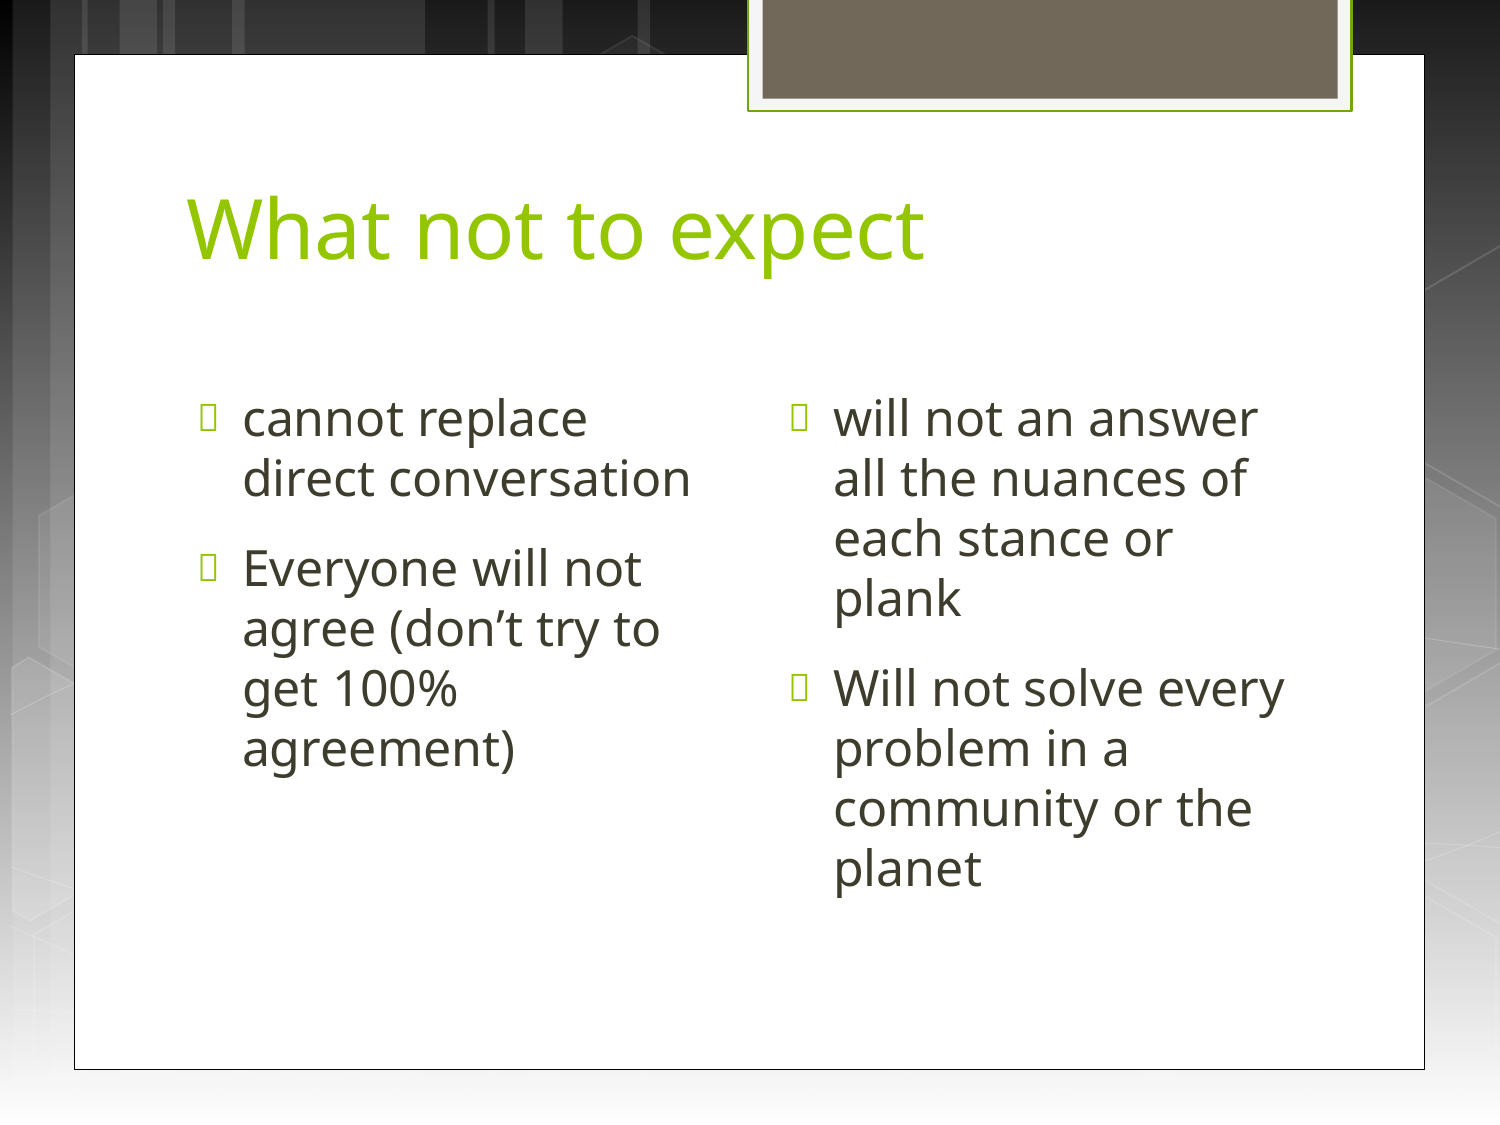

# What not to expect
cannot replace direct conversation
Everyone will not agree (don’t try to get 100% agreement)
will not an answer all the nuances of each stance or plank
Will not solve every problem in a community or the planet